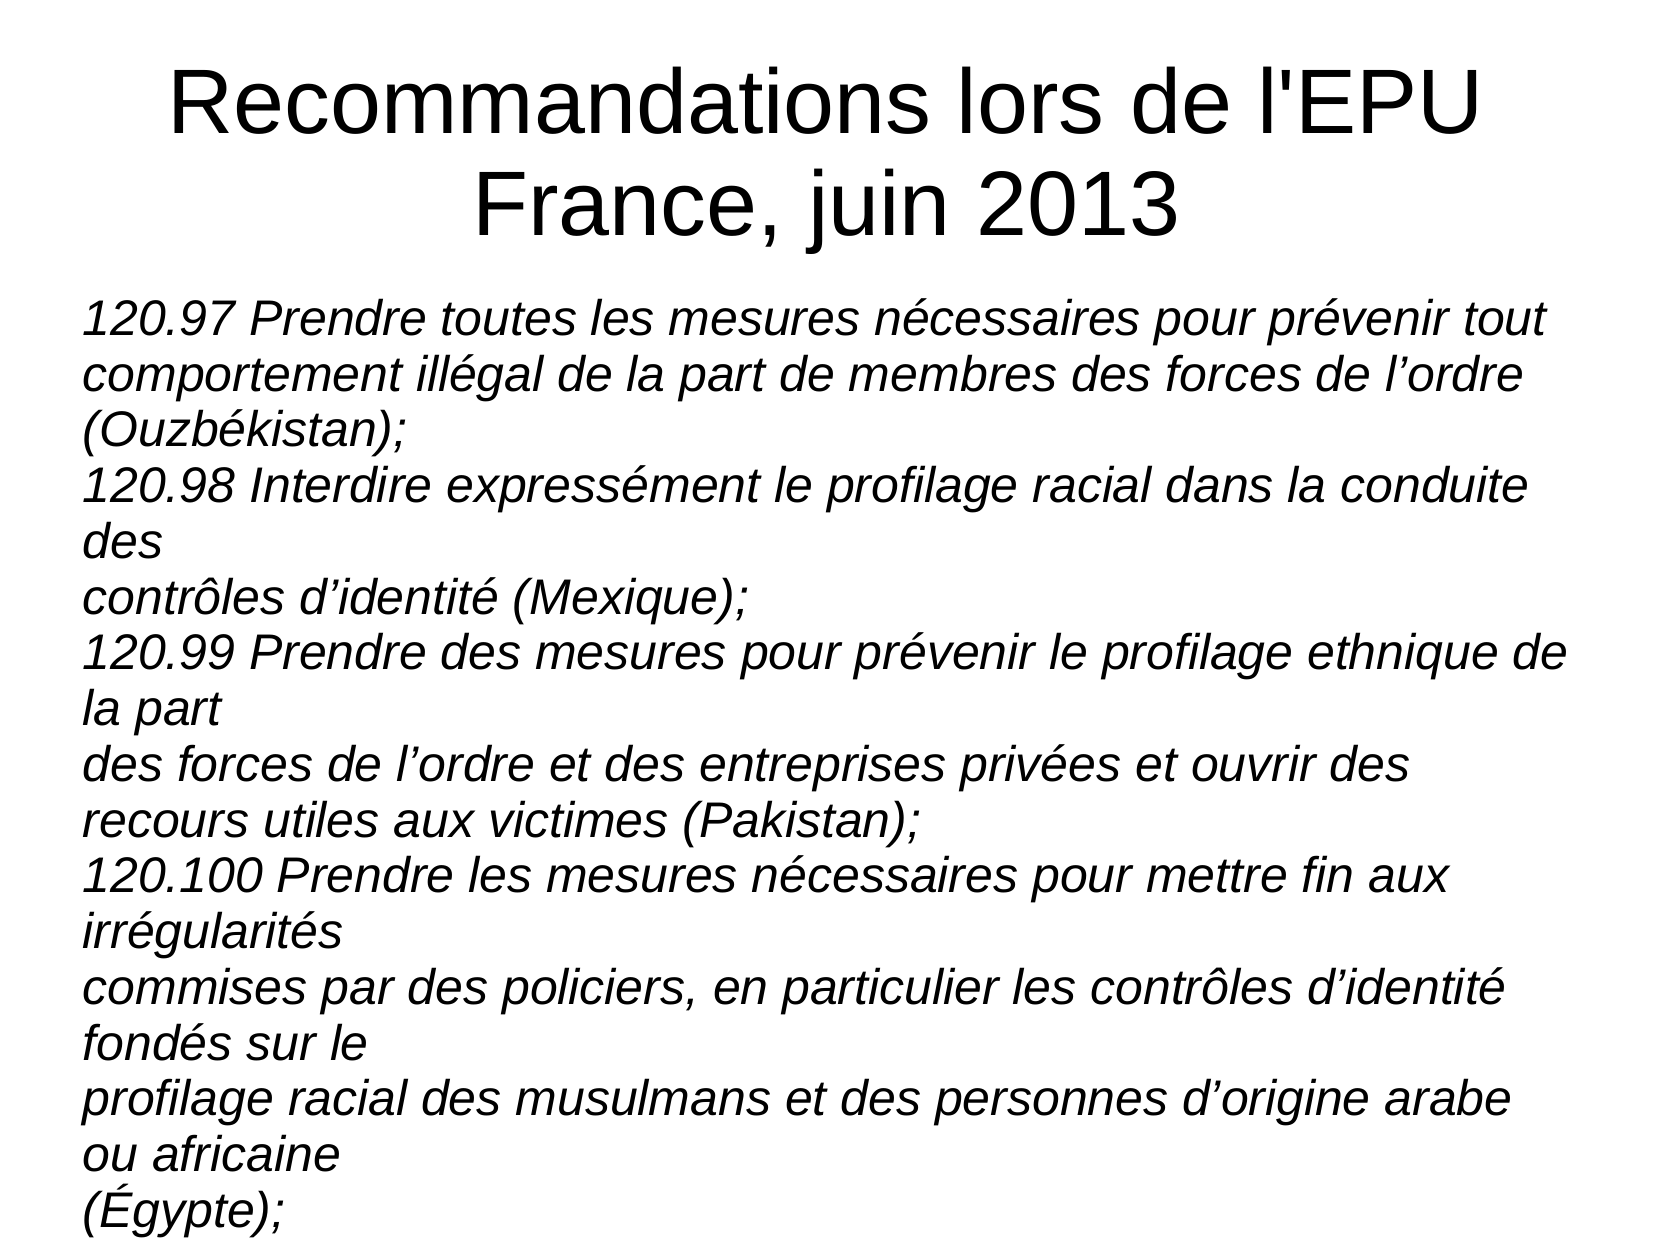

# Recommandations lors de l'EPU France, juin 2013
120.97 Prendre toutes les mesures nécessaires pour prévenir tout
comportement illégal de la part de membres des forces de l’ordre
(Ouzbékistan);
120.98 Interdire expressément le profilage racial dans la conduite des
contrôles d’identité (Mexique);
120.99 Prendre des mesures pour prévenir le profilage ethnique de la part
des forces de l’ordre et des entreprises privées et ouvrir des recours utiles aux victimes (Pakistan);
120.100 Prendre les mesures nécessaires pour mettre fin aux irrégularités
commises par des policiers, en particulier les contrôles d’identité fondés sur le
profilage racial des musulmans et des personnes d’origine arabe ou africaine
(Égypte);
120.101 Mettre un terme à la pratique du profilage ethnique, qui est
inefficace et contre-productif (Inde);